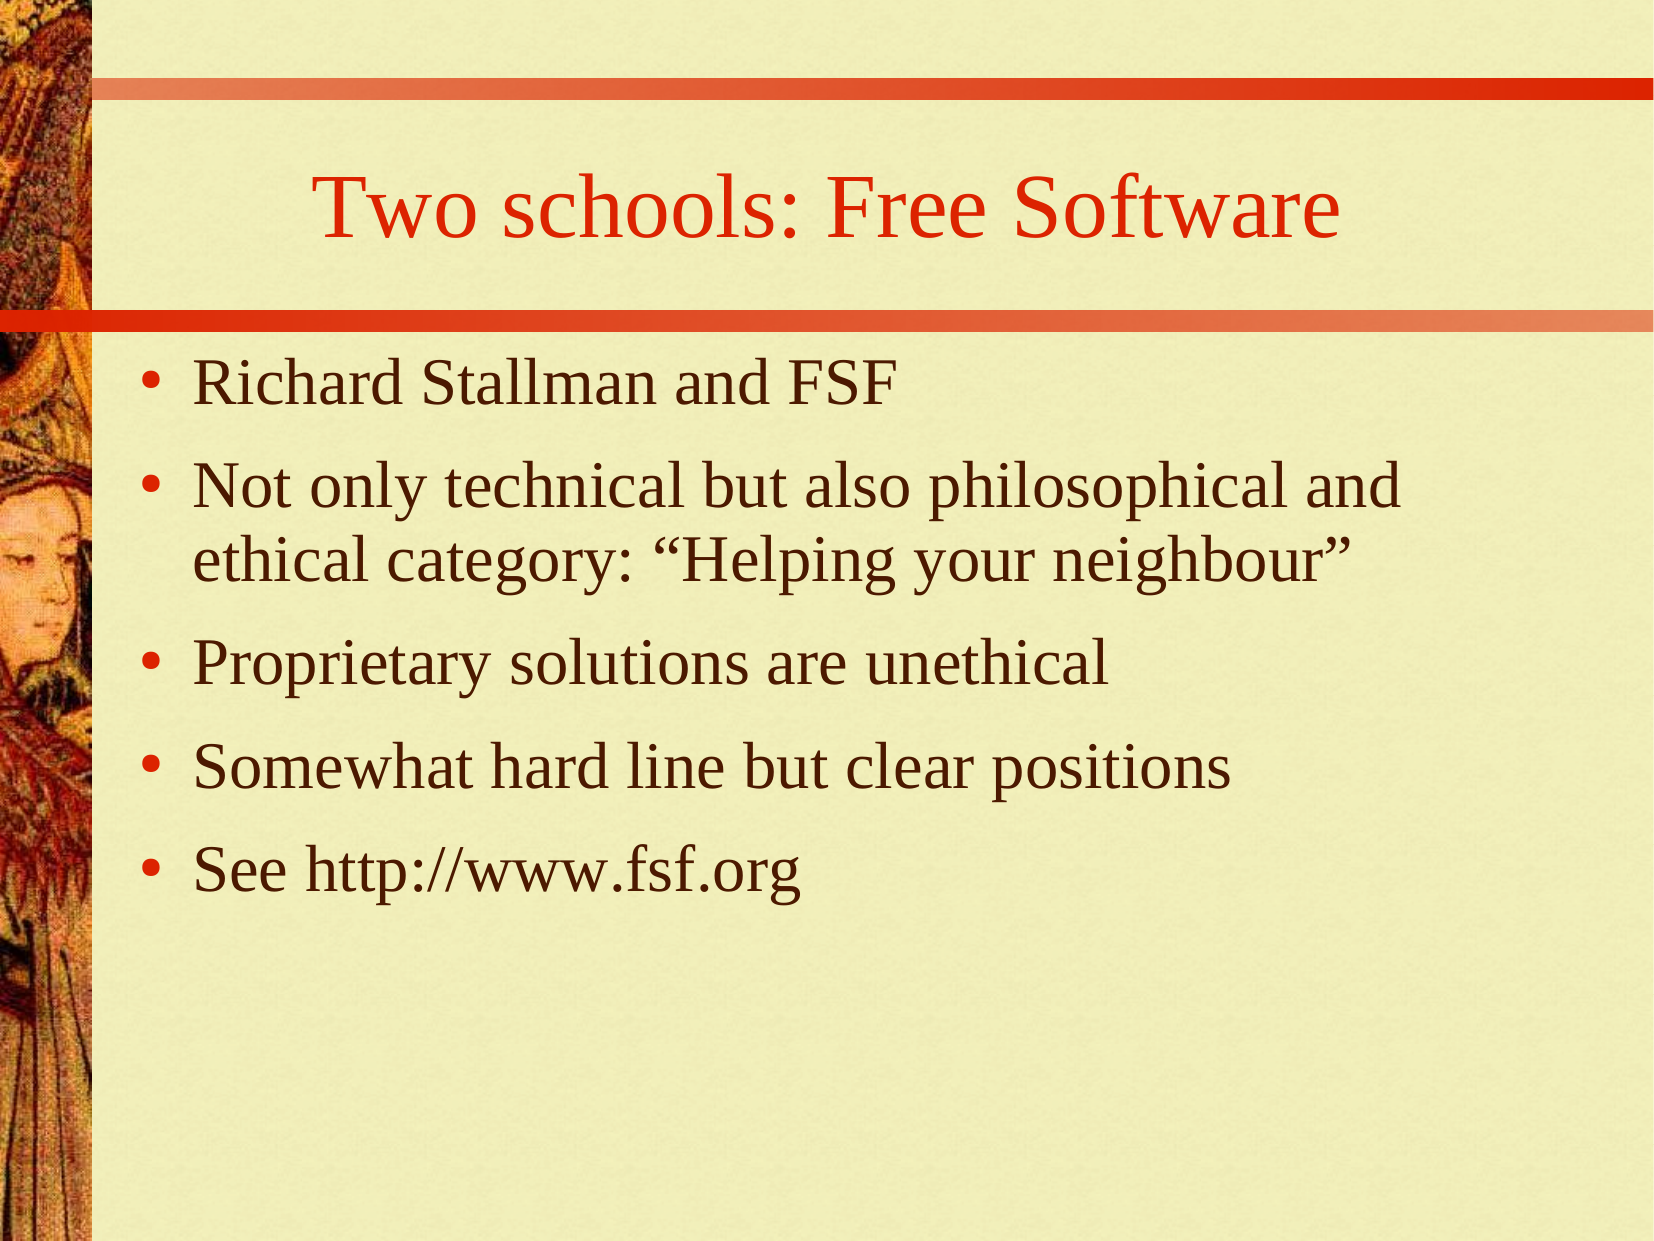

# Two schools: Free Software
Richard Stallman and FSF
Not only technical but also philosophical and ethical category: “Helping your neighbour”
Proprietary solutions are unethical
Somewhat hard line but clear positions
See http://www.fsf.org